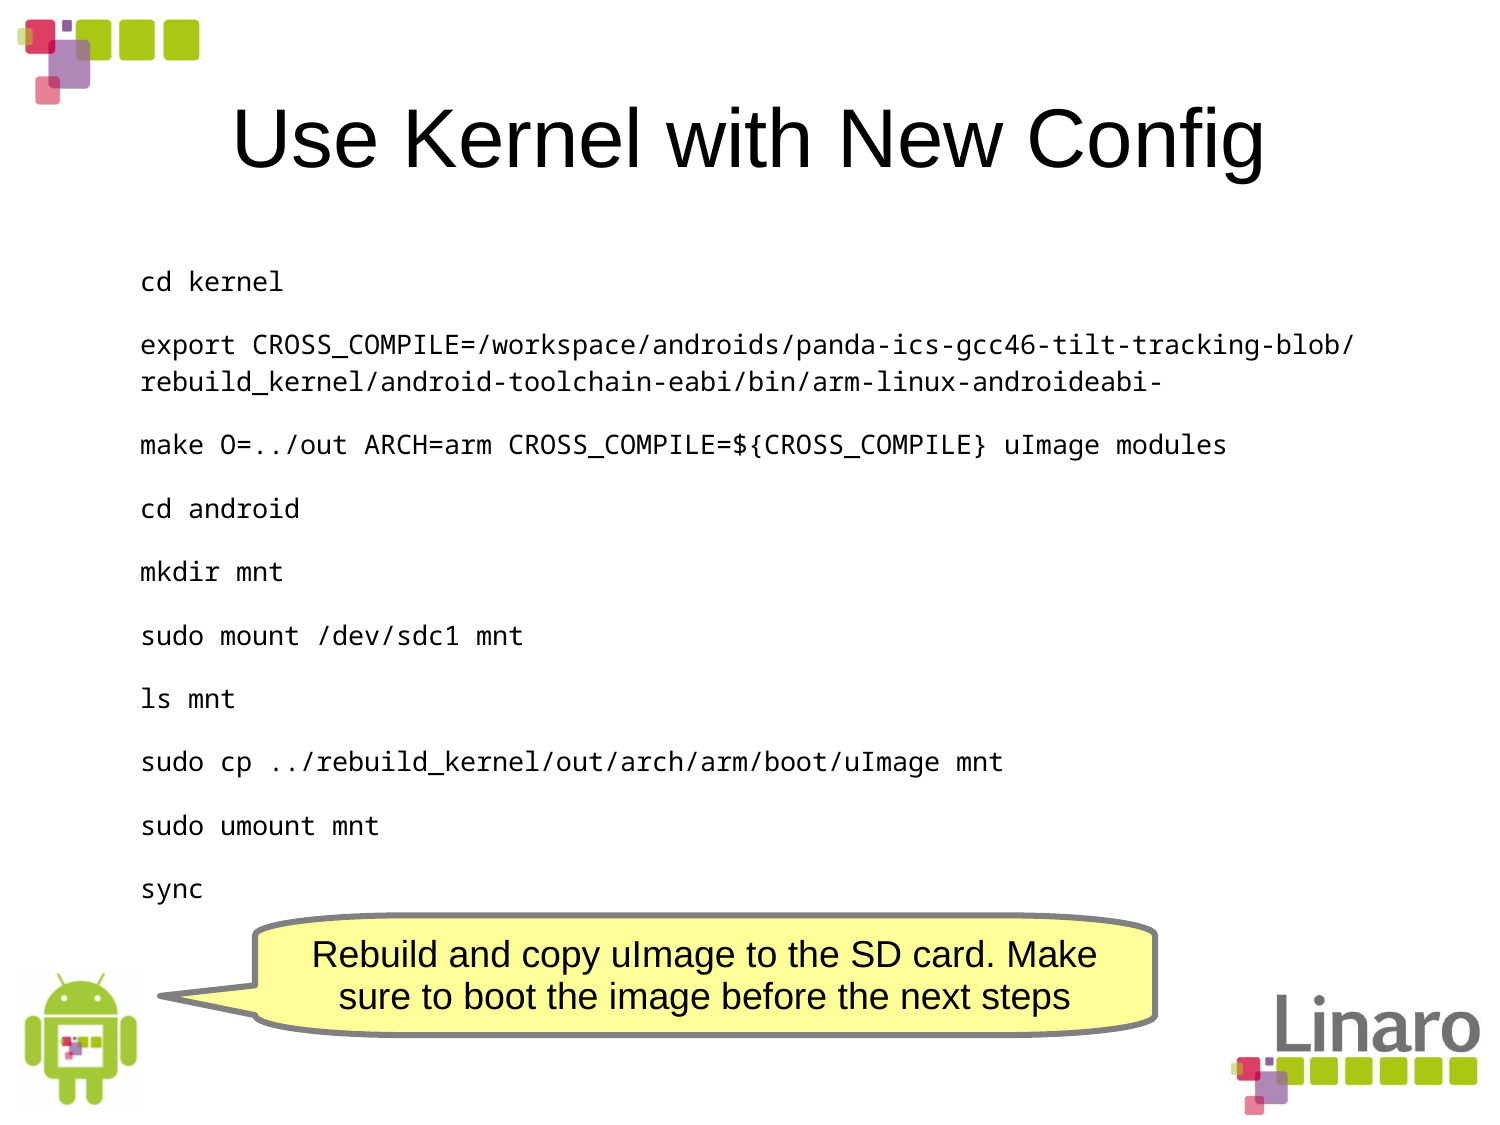

# Use Kernel with New Config
cd kernel
export CROSS_COMPILE=/workspace/androids/panda-ics-gcc46-tilt-tracking-blob/rebuild_kernel/android-toolchain-eabi/bin/arm-linux-androideabi-
make O=../out ARCH=arm CROSS_COMPILE=${CROSS_COMPILE} uImage modules
cd android
mkdir mnt
sudo mount /dev/sdc1 mnt
ls mnt
sudo cp ../rebuild_kernel/out/arch/arm/boot/uImage mnt
sudo umount mnt
sync
Rebuild and copy uImage to the SD card. Make sure to boot the image before the next steps